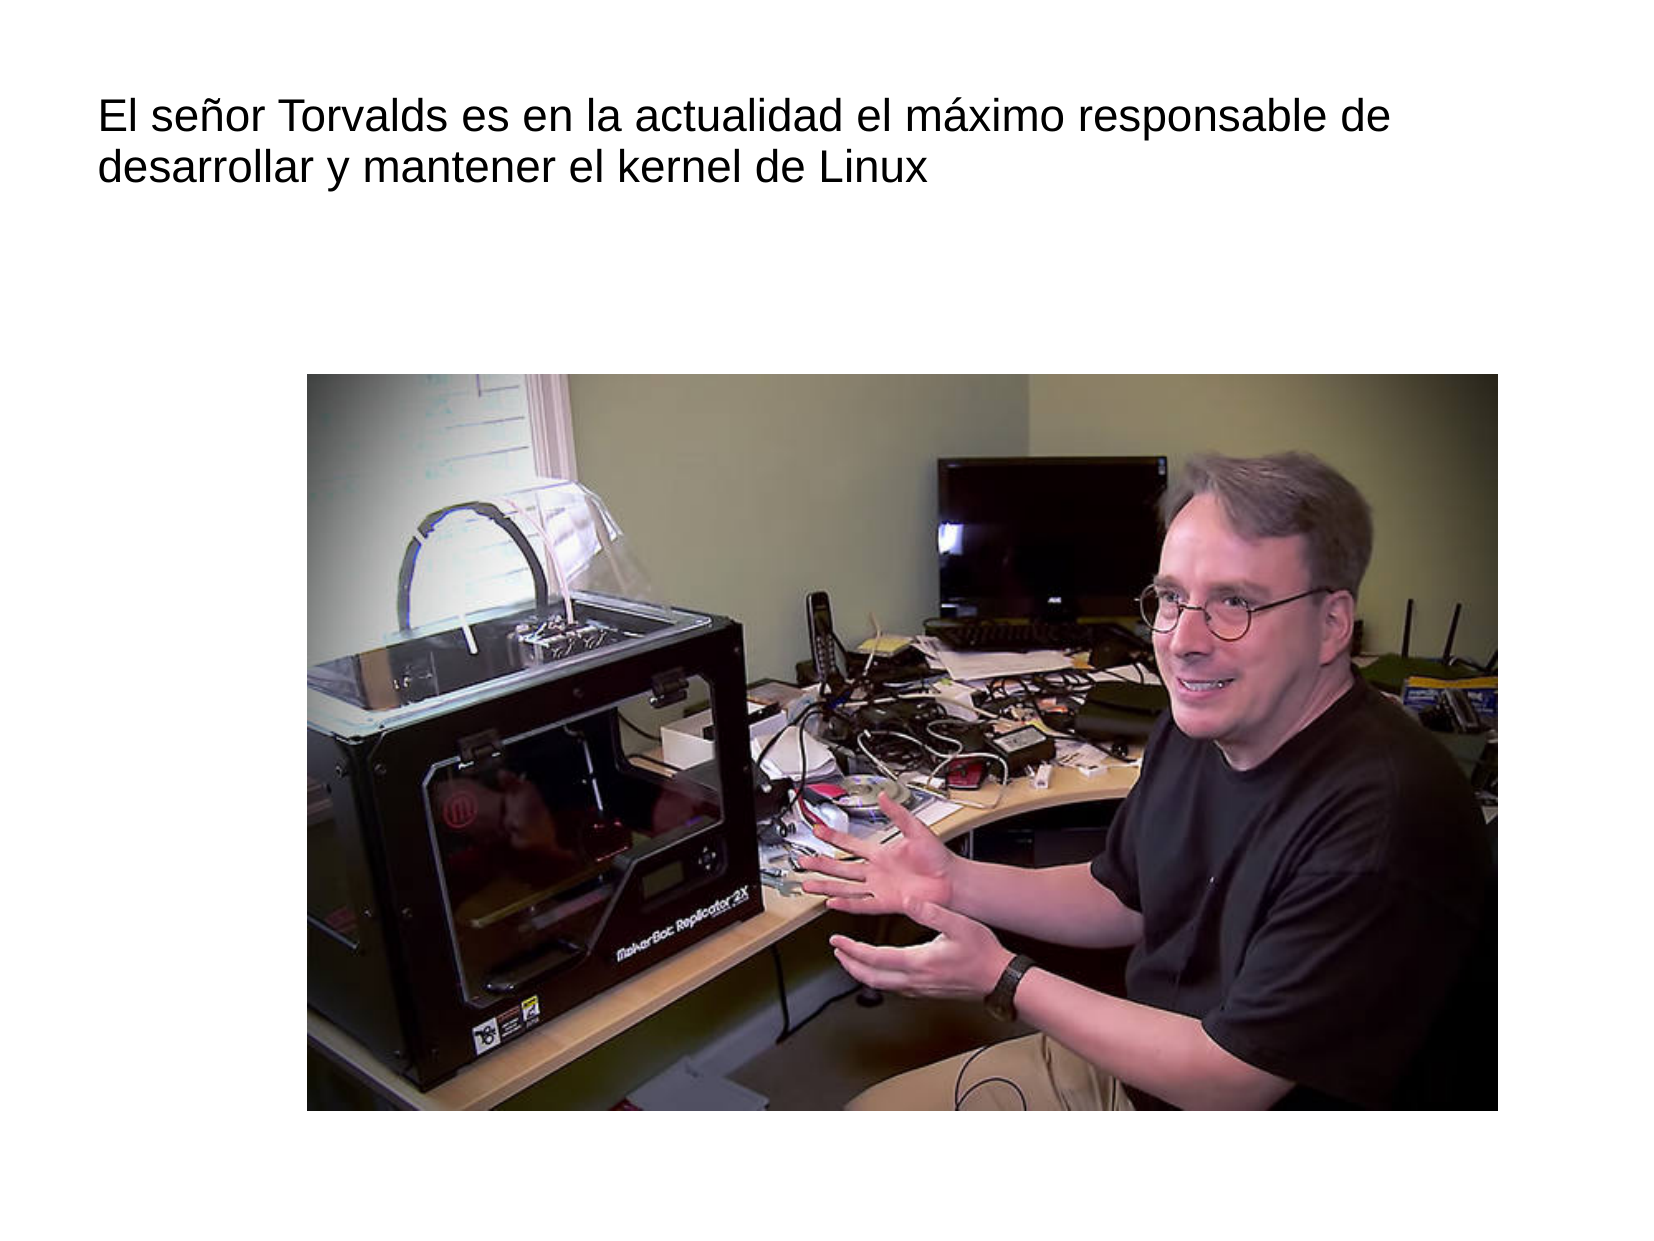

El señor Torvalds es en la actualidad el máximo responsable de desarrollar y mantener el kernel de Linux